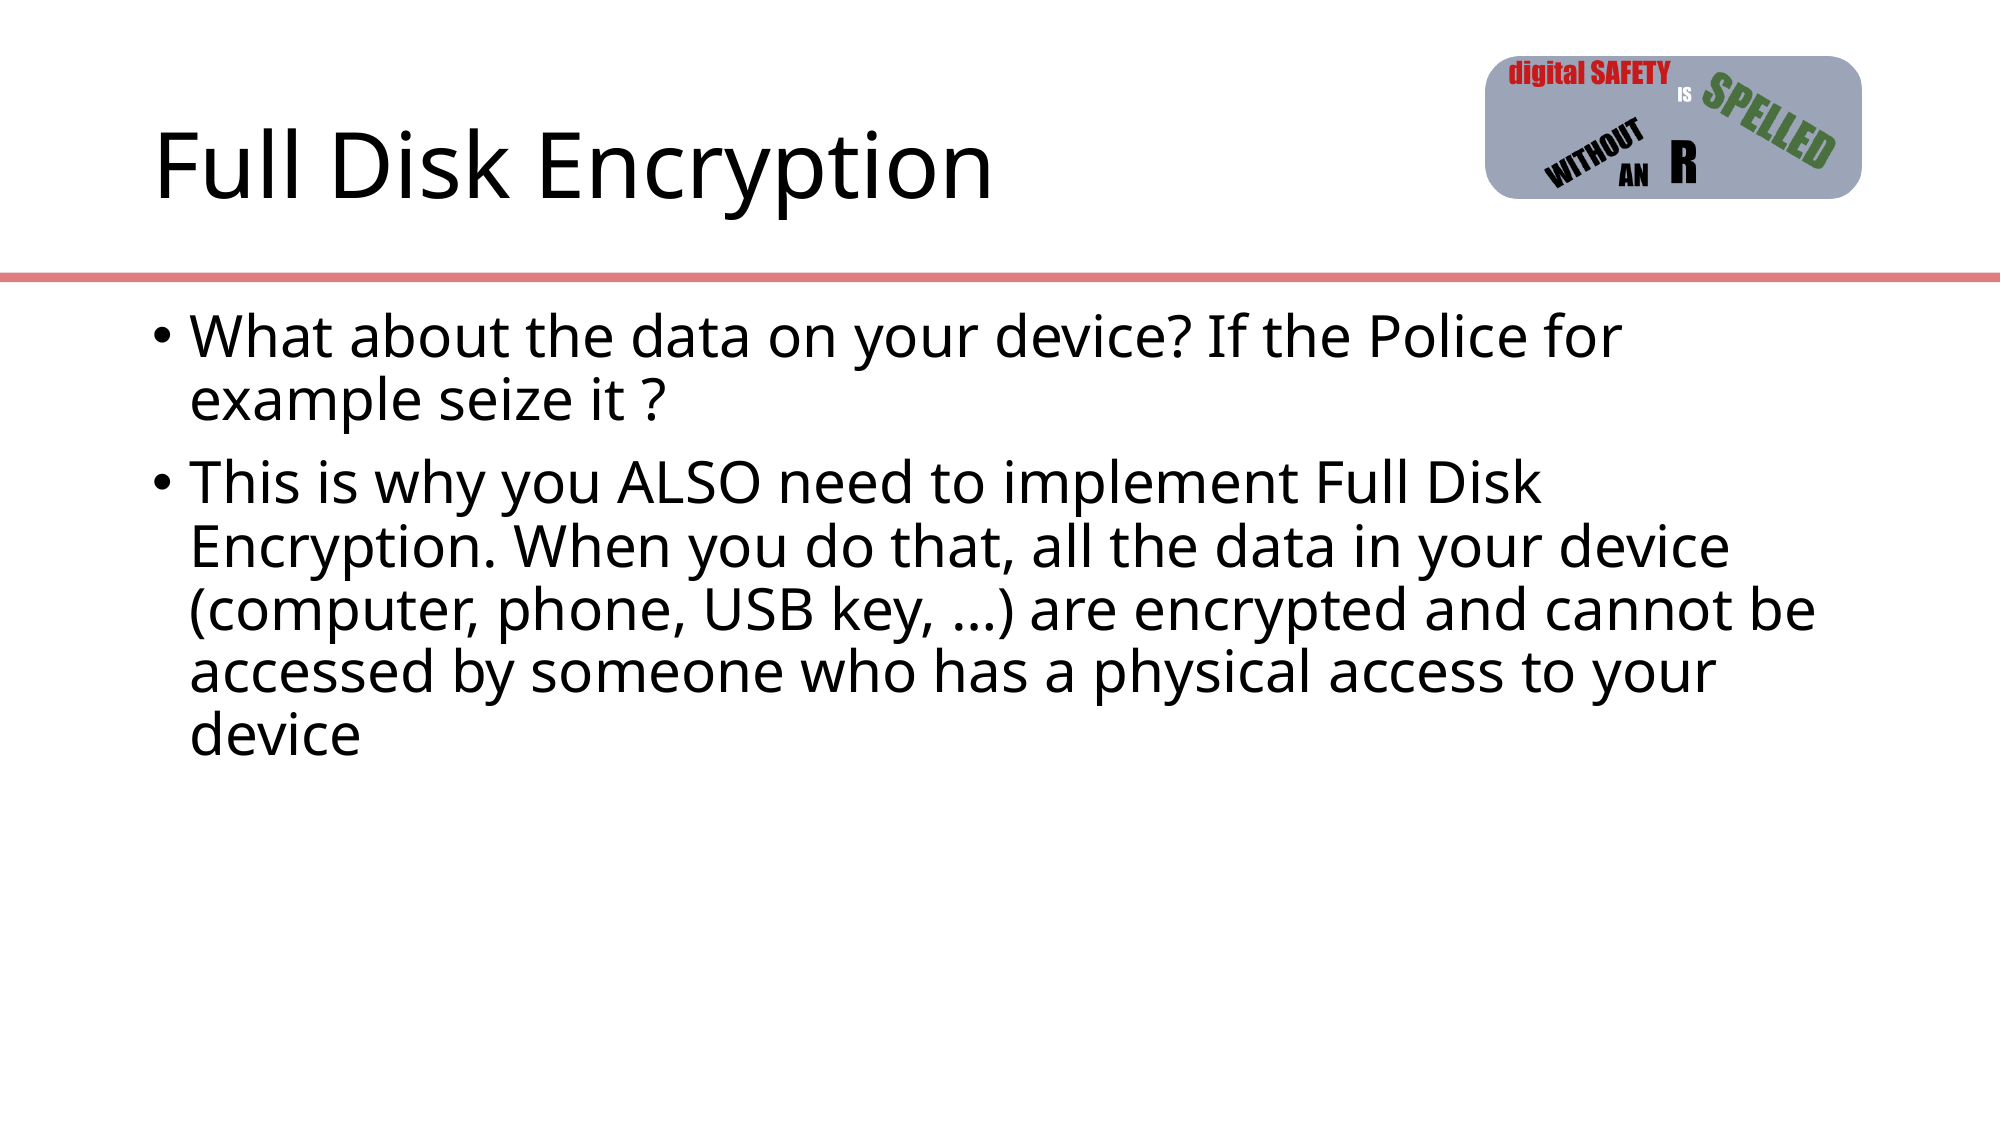

# Full Disk Encryption
What about the data on your device? If the Police for example seize it ?
This is why you ALSO need to implement Full Disk Encryption. When you do that, all the data in your device (computer, phone, USB key, …) are encrypted and cannot be accessed by someone who has a physical access to your device